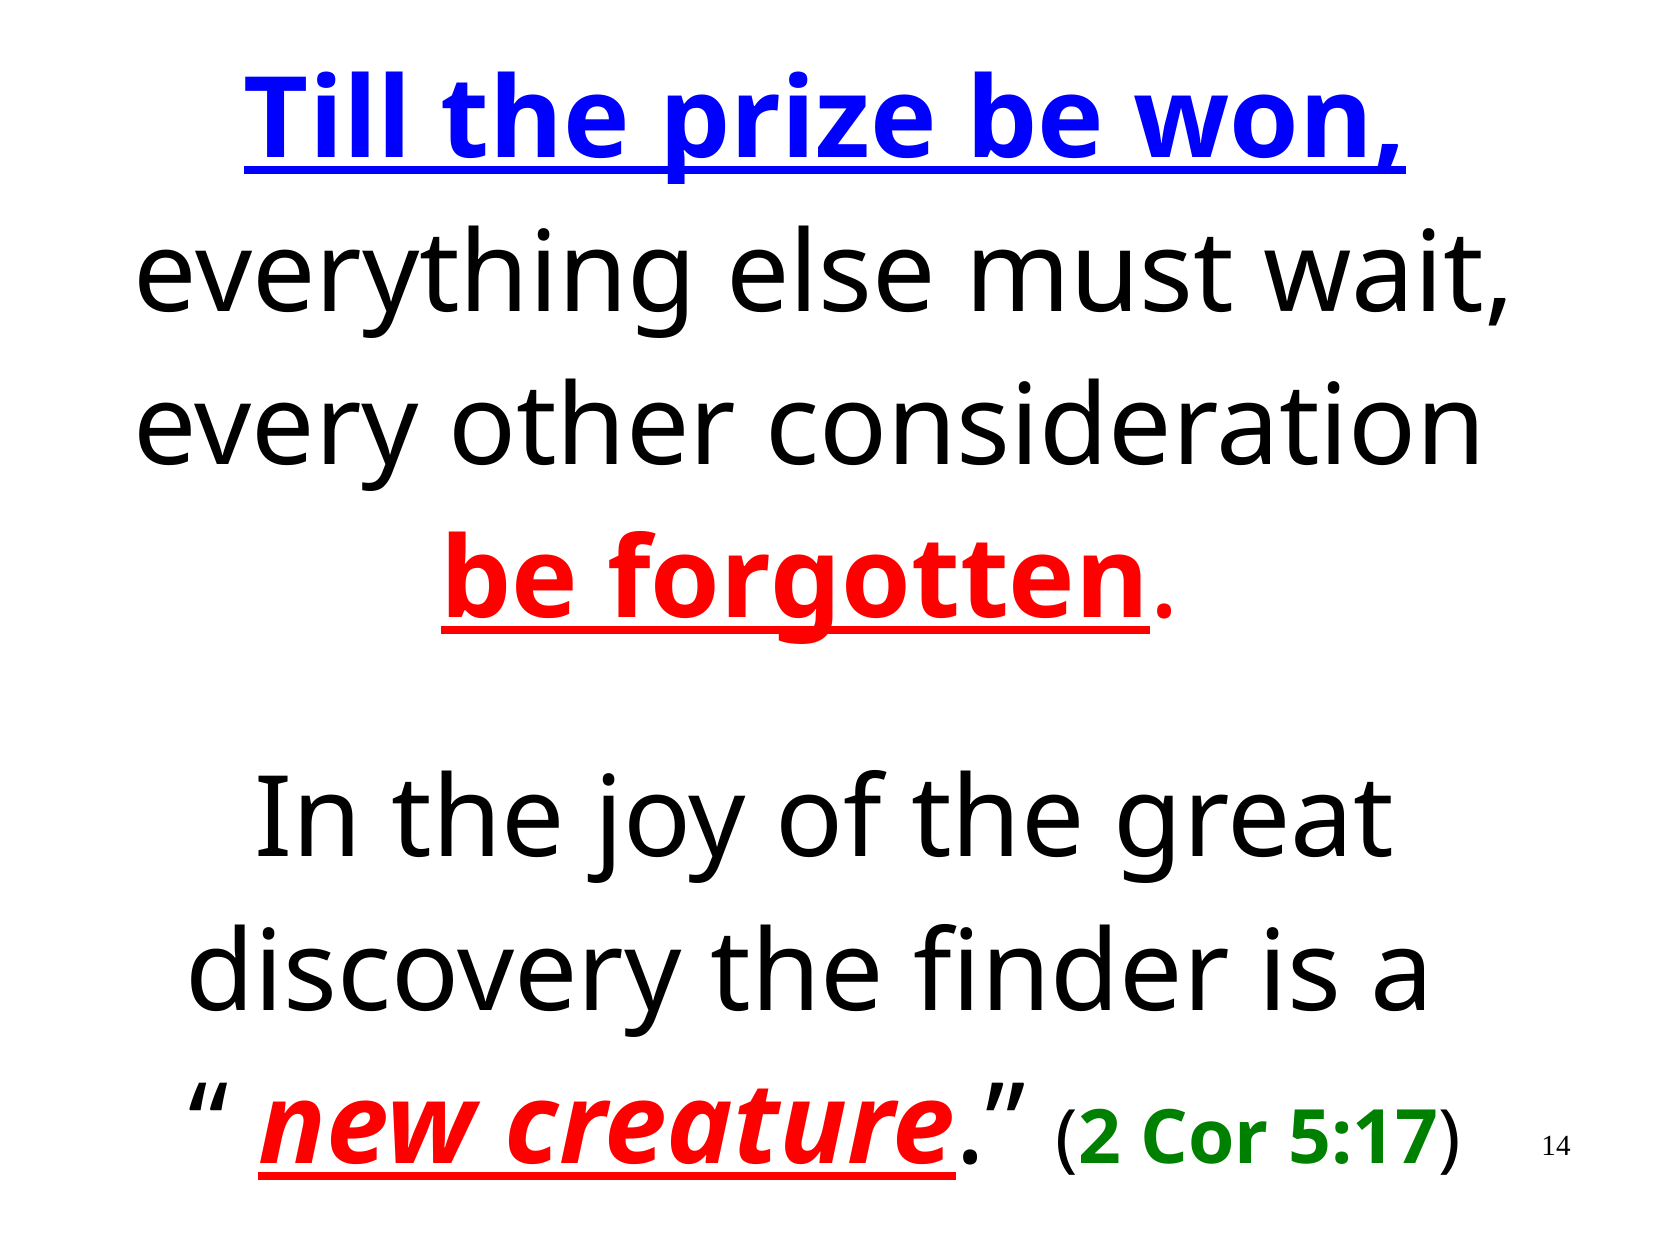

# Till the prize be won, everything else must wait, every other consideration be forgotten.
h
In the joy of the great discovery the finder is a
“ new creature.” (2 Cor 5:17)
14